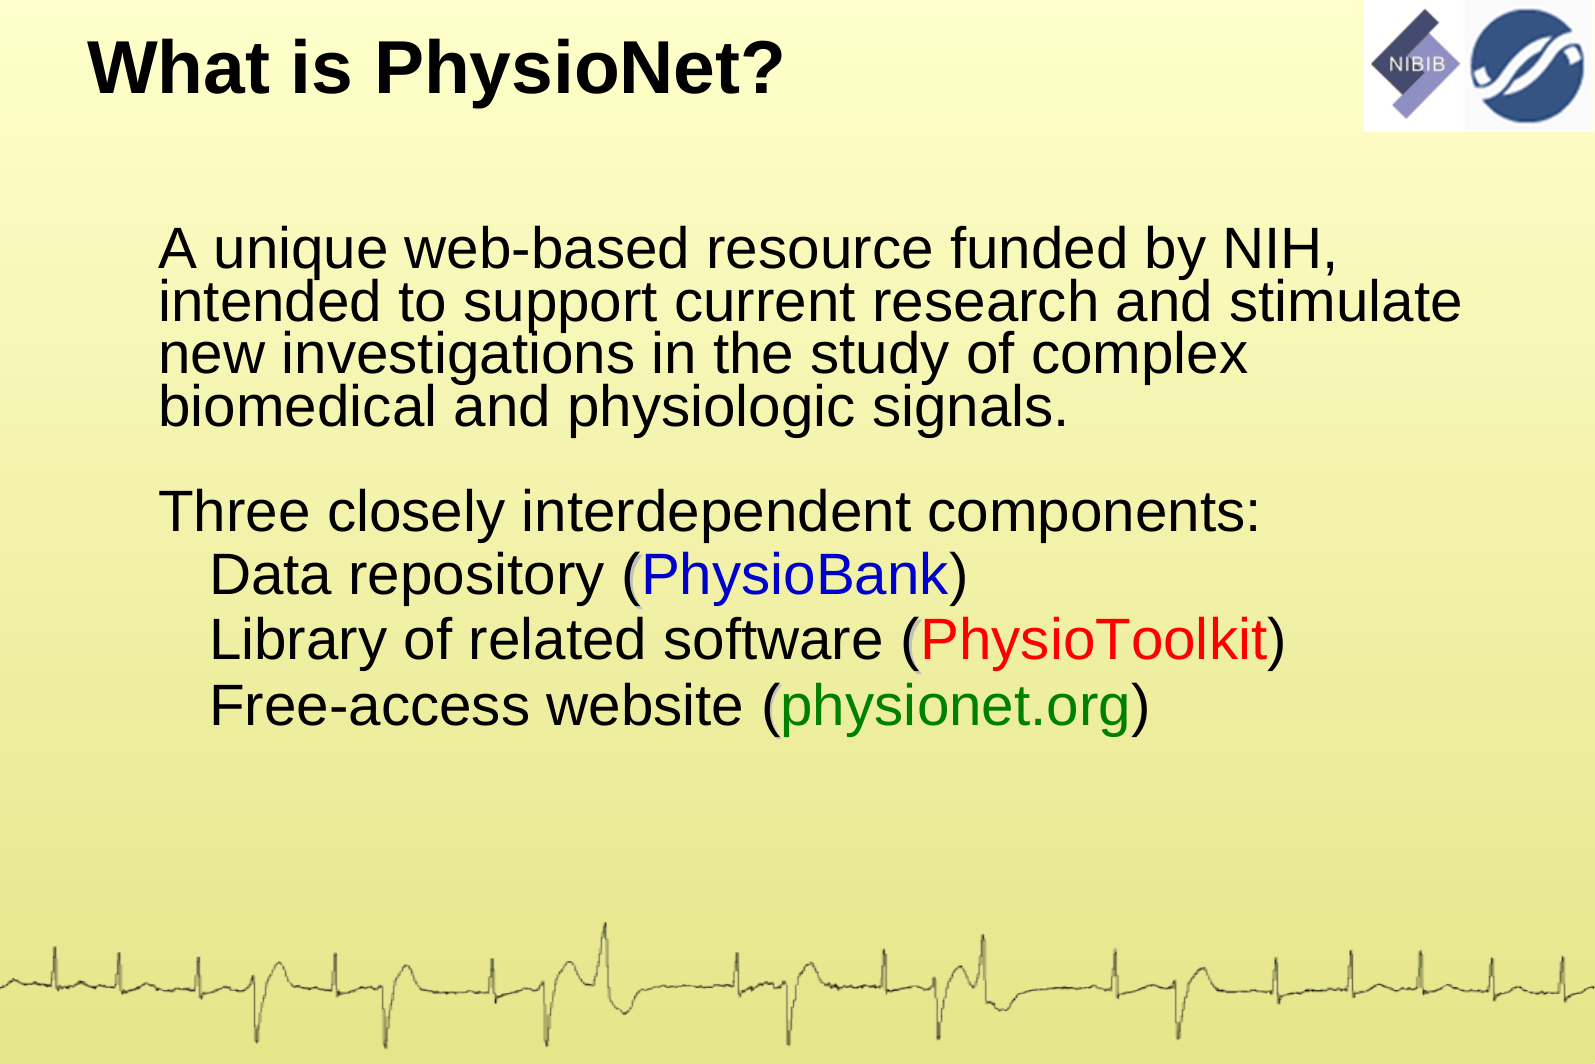

What is PhysioNet?
A unique web-based resource funded by NIH, intended to support current research and stimulate new investigations in the study of complex biomedical and physiologic signals.
Three closely interdependent components:
 Data repository (PhysioBank)
 Library of related software (PhysioToolkit)
 Free-access website (physionet.org)